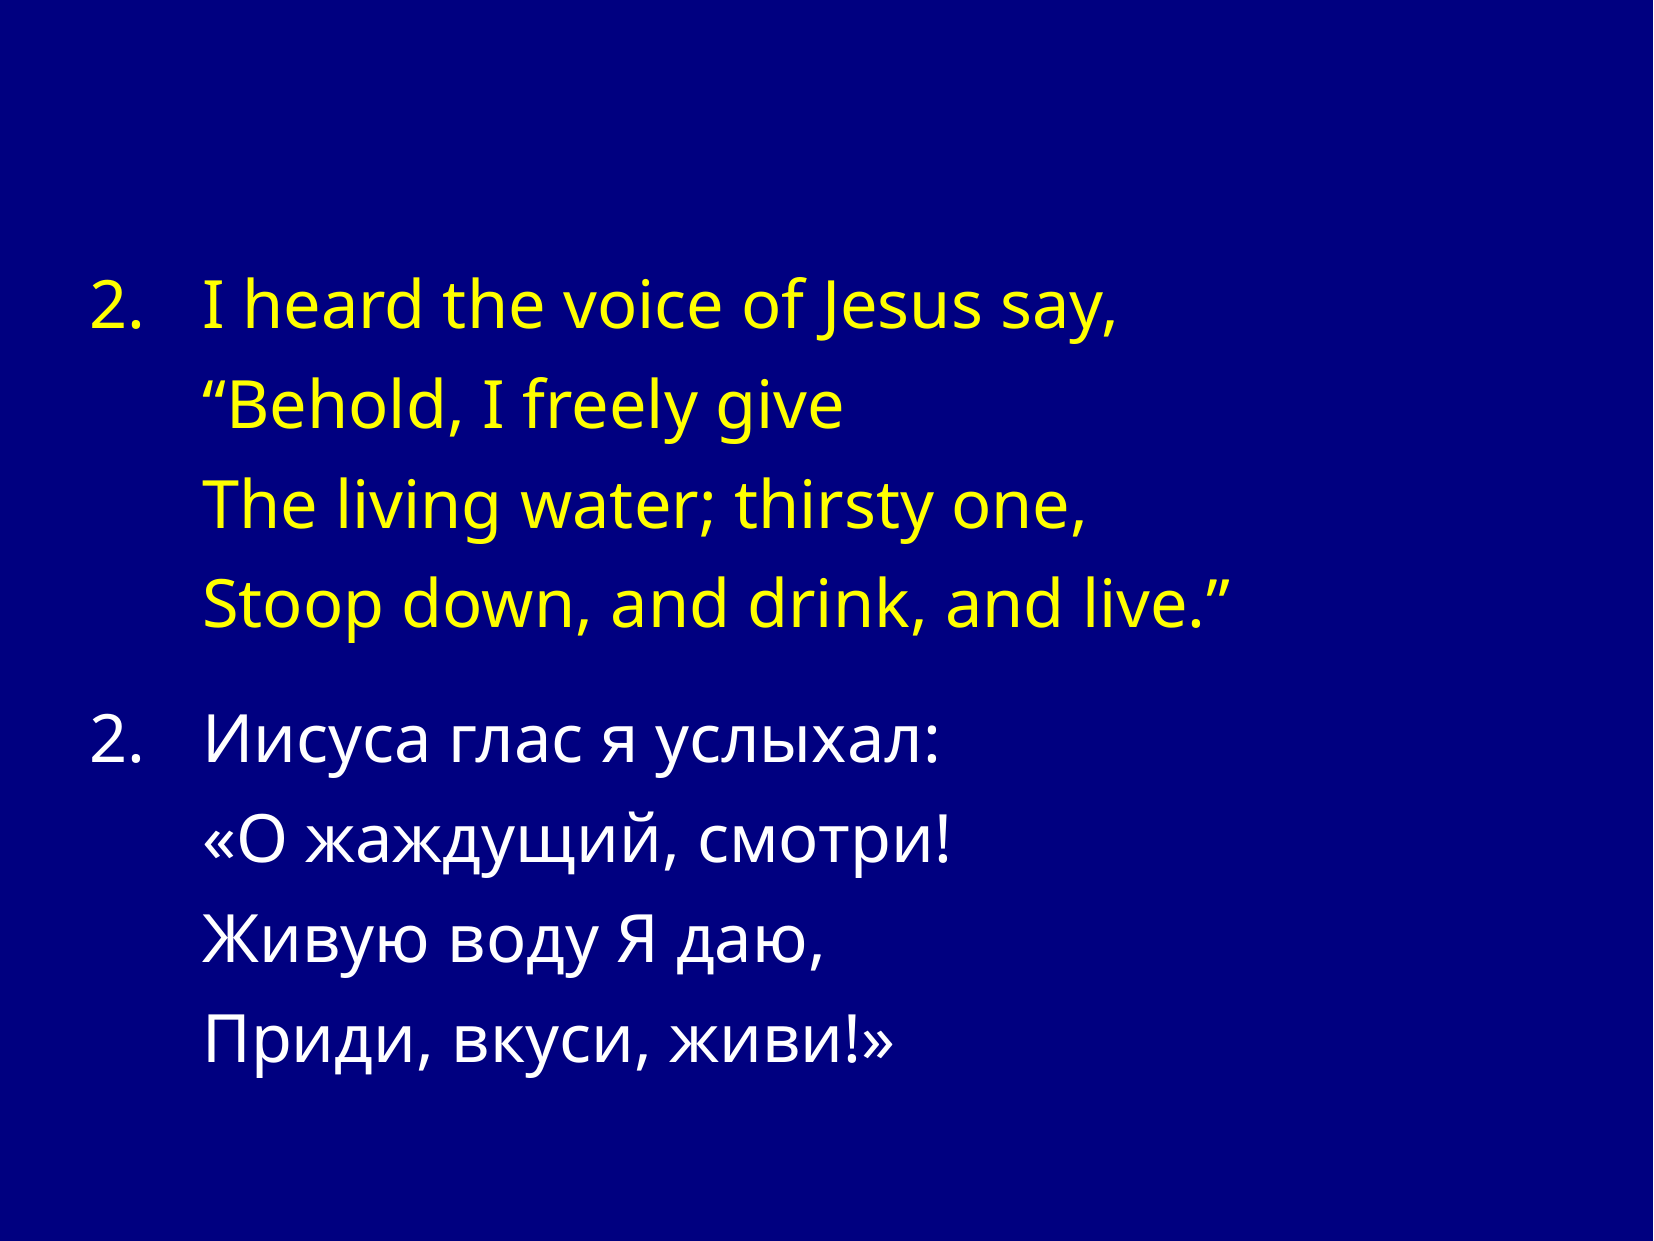

2.	I heard the voice of Jesus say,
	“Behold, I freely give
	The living water; thirsty one,
	Stoop down, and drink, and live.”
2.	Иисуса глас я услыхал:
	«О жаждущий, смотри!
	Живую воду Я даю,
	Приди, вкуси, живи!»